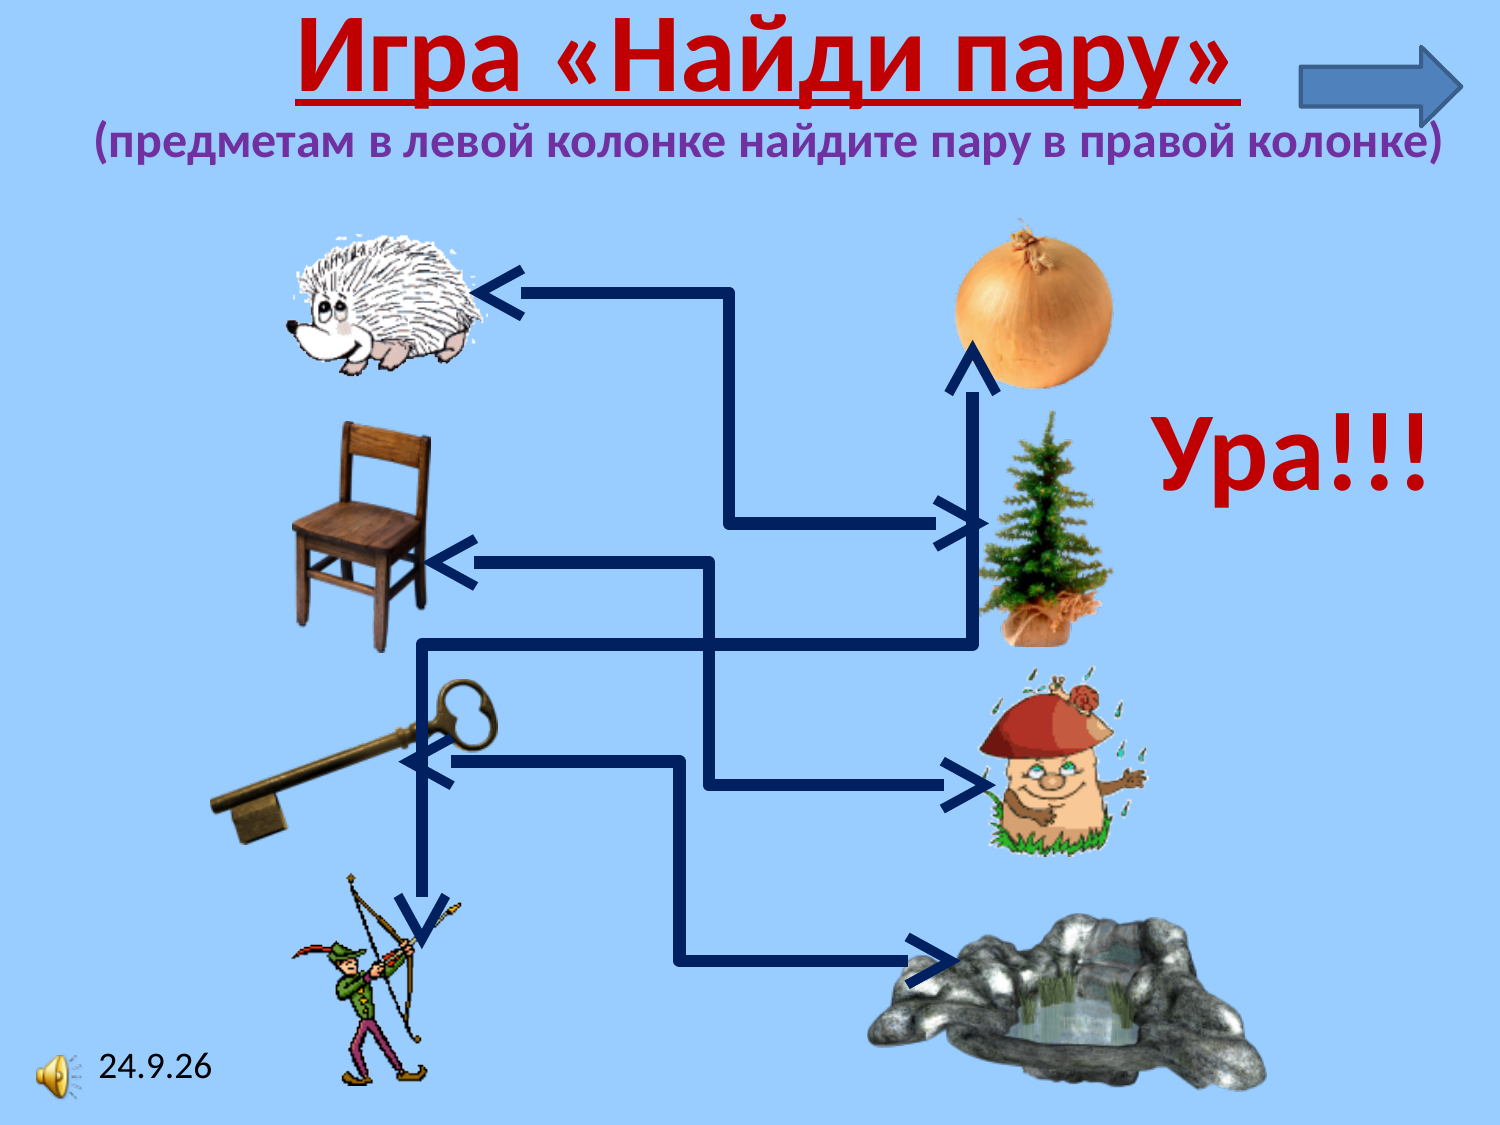

Игра «Найди пару»
 (предметам в левой колонке найдите пару в правой колонке)
Ура!!!